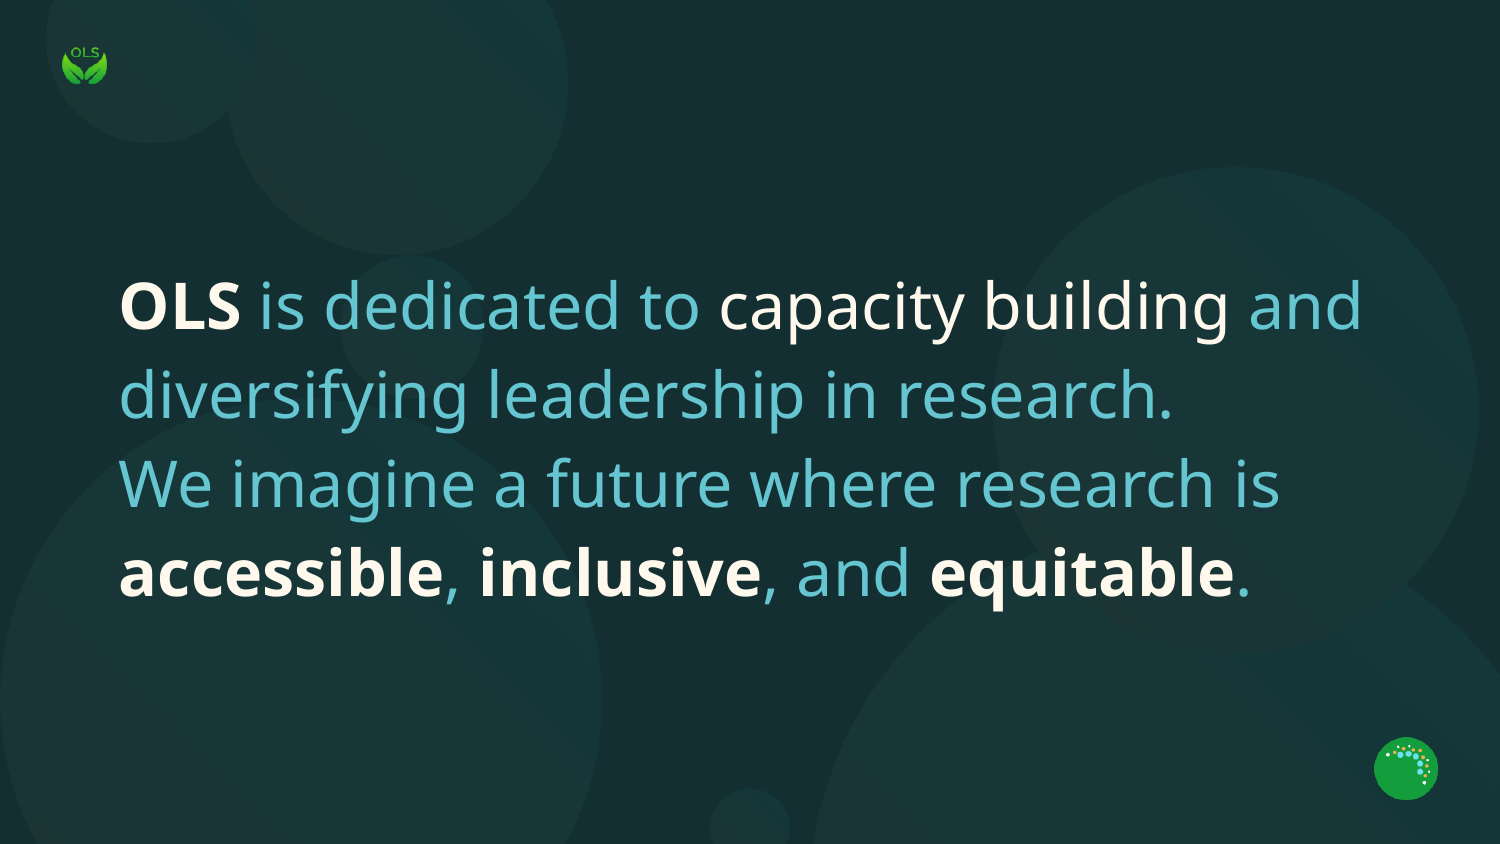

OLS is dedicated to capacity building and diversifying leadership in research.
We imagine a future where research is accessible, inclusive, and equitable.